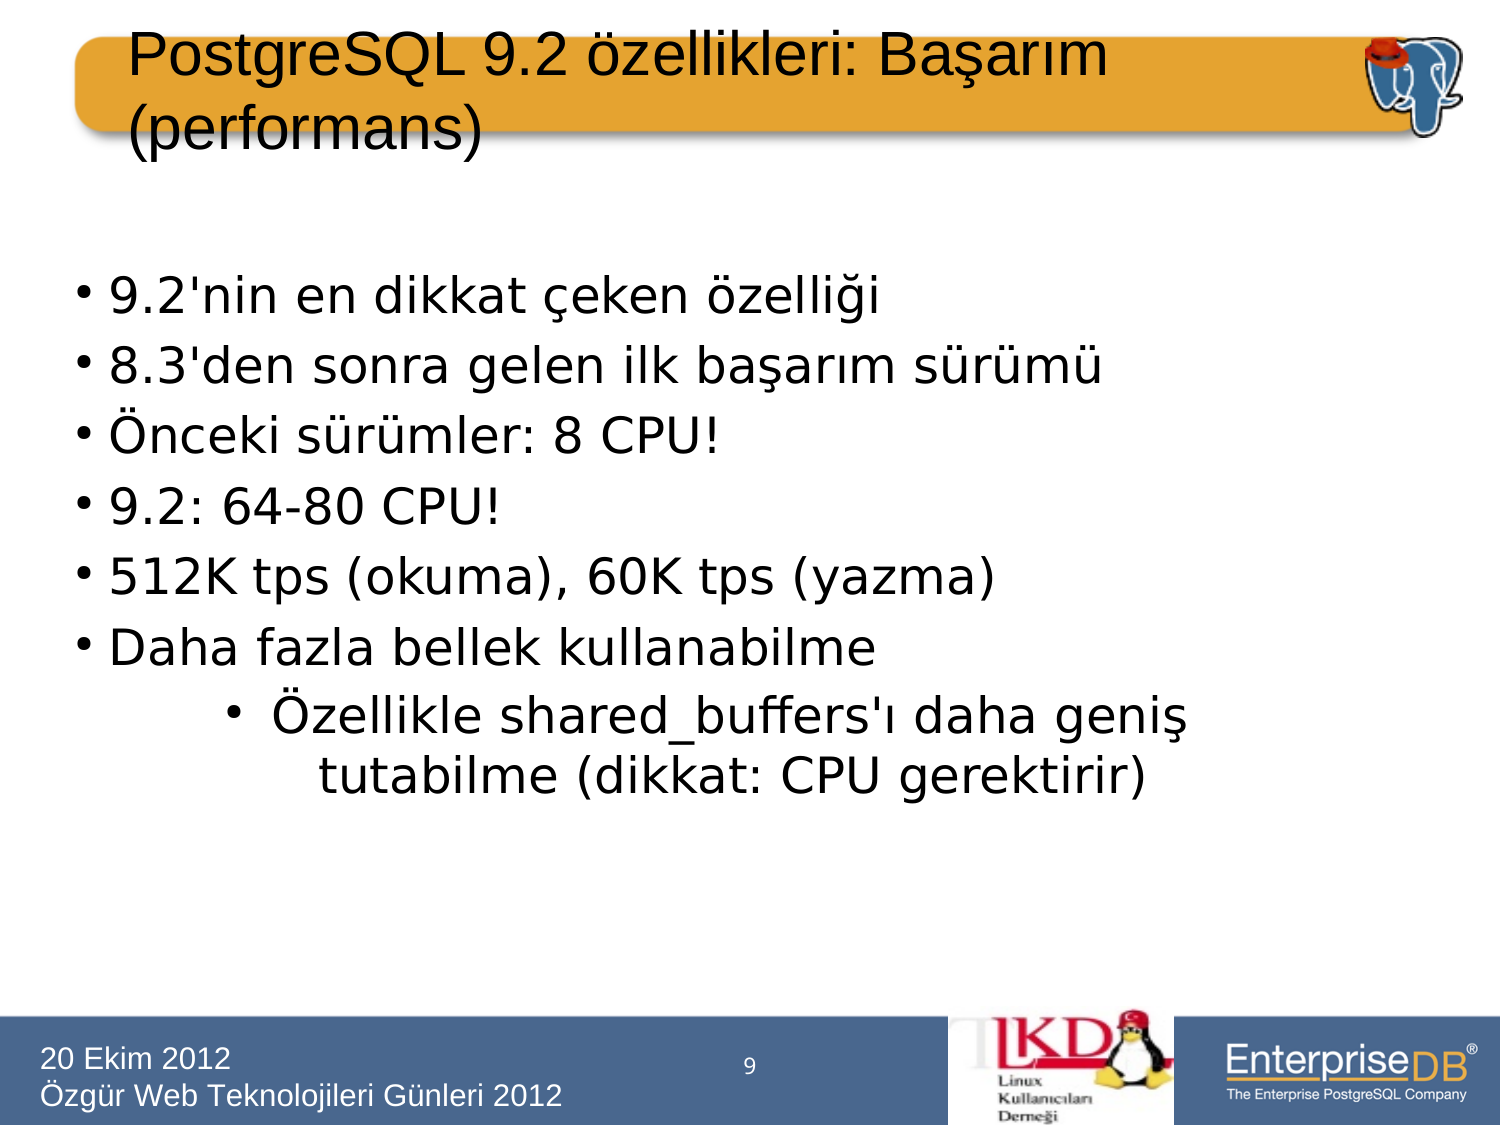

# PostgreSQL 9.2 özellikleri: Başarım (performans)
 9.2'nin en dikkat çeken özelliği
 8.3'den sonra gelen ilk başarım sürümü
 Önceki sürümler: 8 CPU!
 9.2: 64-80 CPU!
 512K tps (okuma), 60K tps (yazma)
 Daha fazla bellek kullanabilme
Özellikle shared_buffers'ı daha geniş tutabilme (dikkat: CPU gerektirir)